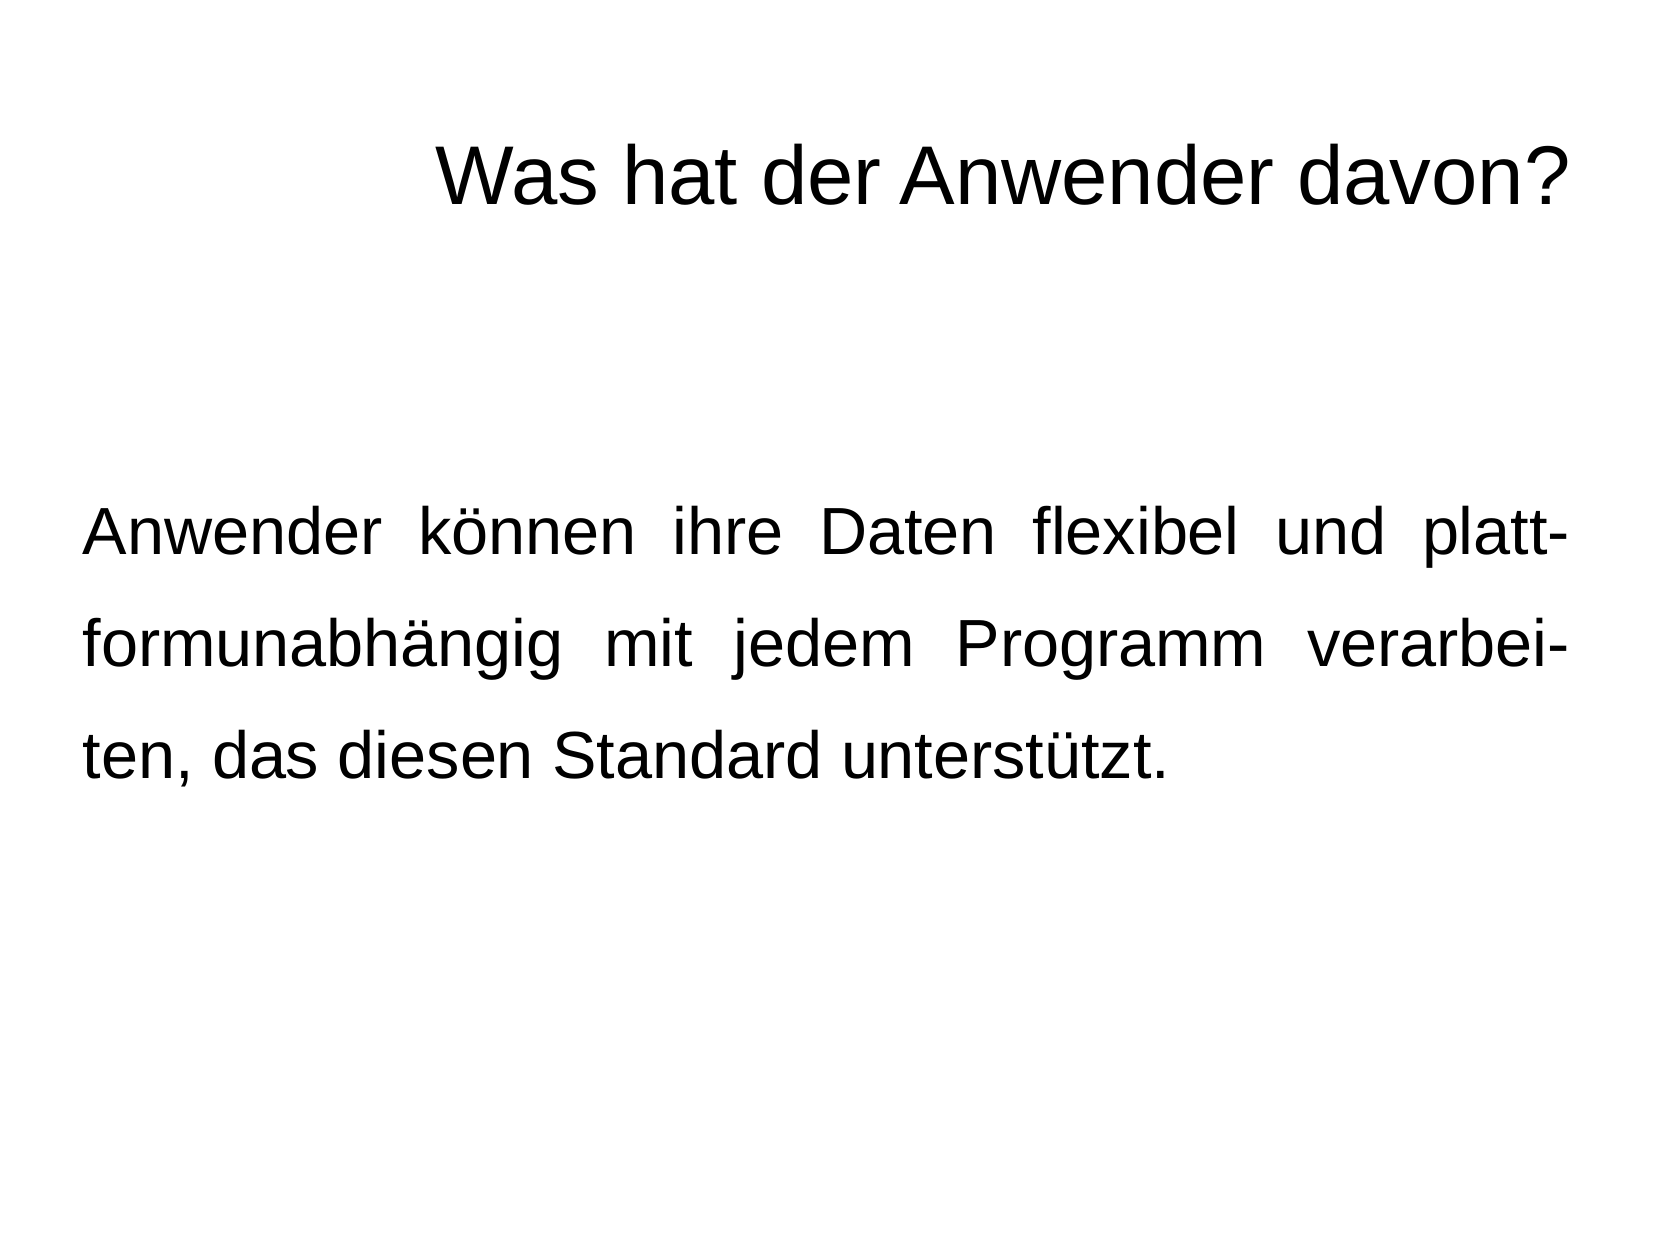

# Was hat der Anwender davon?
Anwender können ihre Daten flexibel und platt-formunabhängig mit jedem Programm verarbei-ten, das diesen Standard unterstützt.